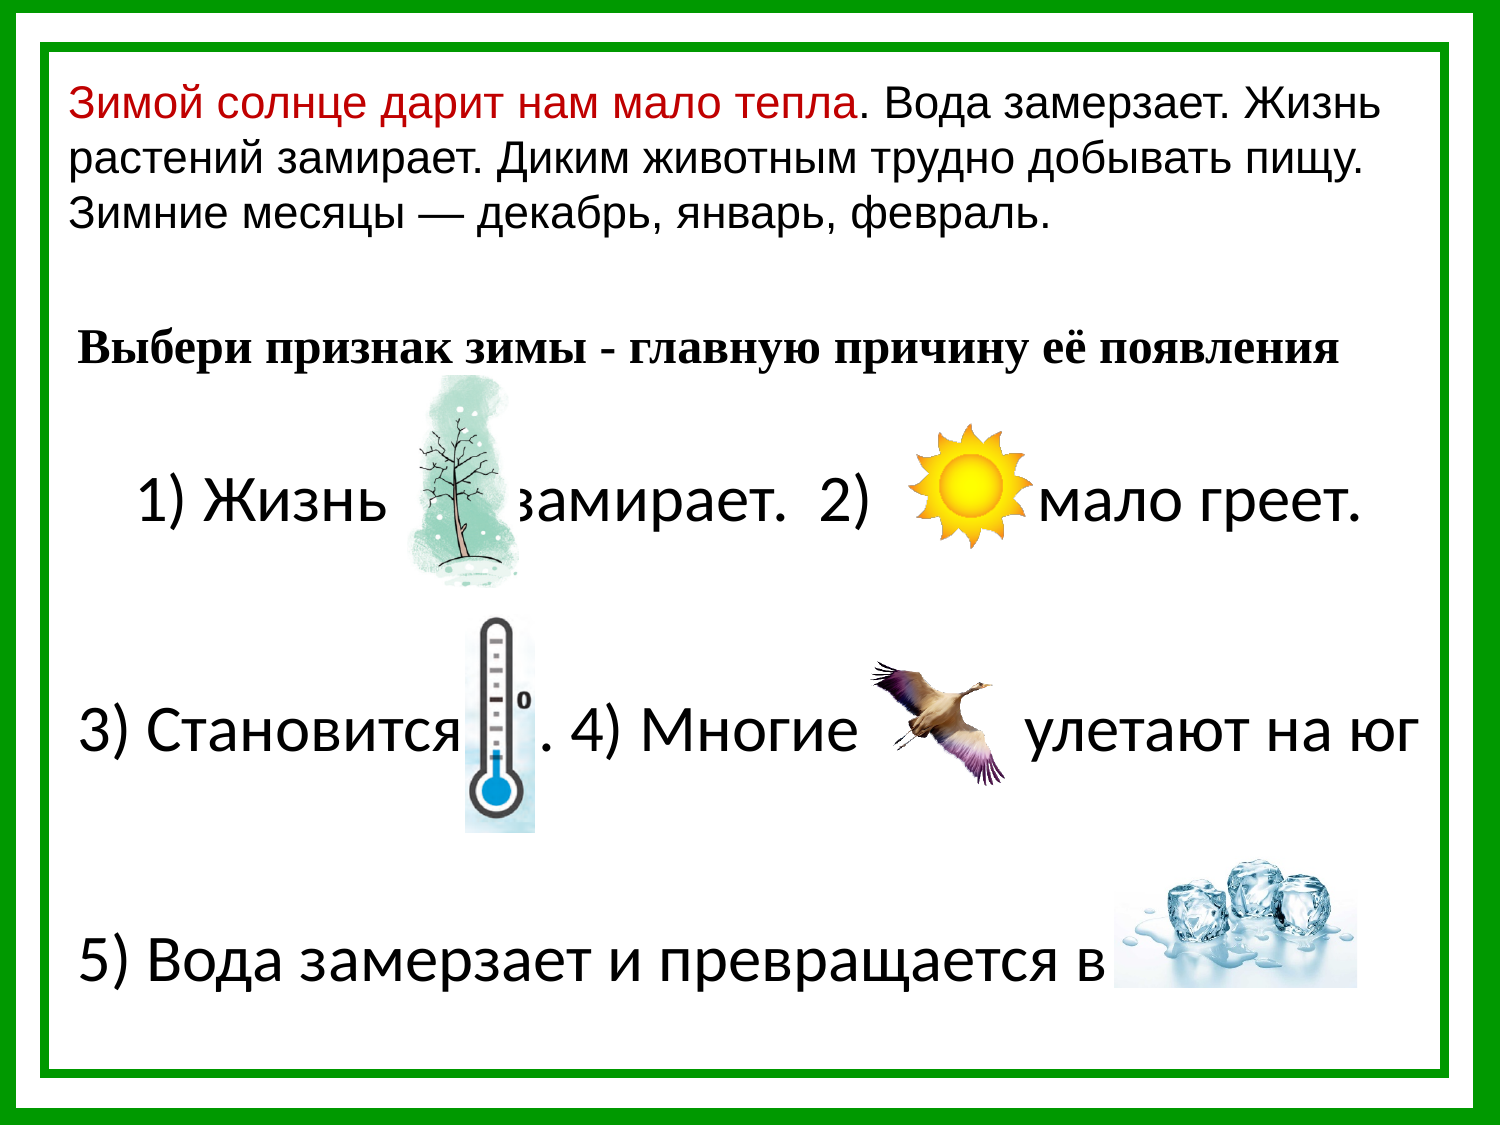

Зимой солнце дарит нам мало тепла. Вода замерзает. Жизнь растений замирает. Диким животным трудно добывать пищу.
Зимние месяцы — декабрь, январь, февраль.
1) Жизнь замирает. 2) мало греет.
3) Становится . 4) Многие улетают на юг
5) Вода замерзает и превращается в
Выбери признак зимы - главную причину её появления